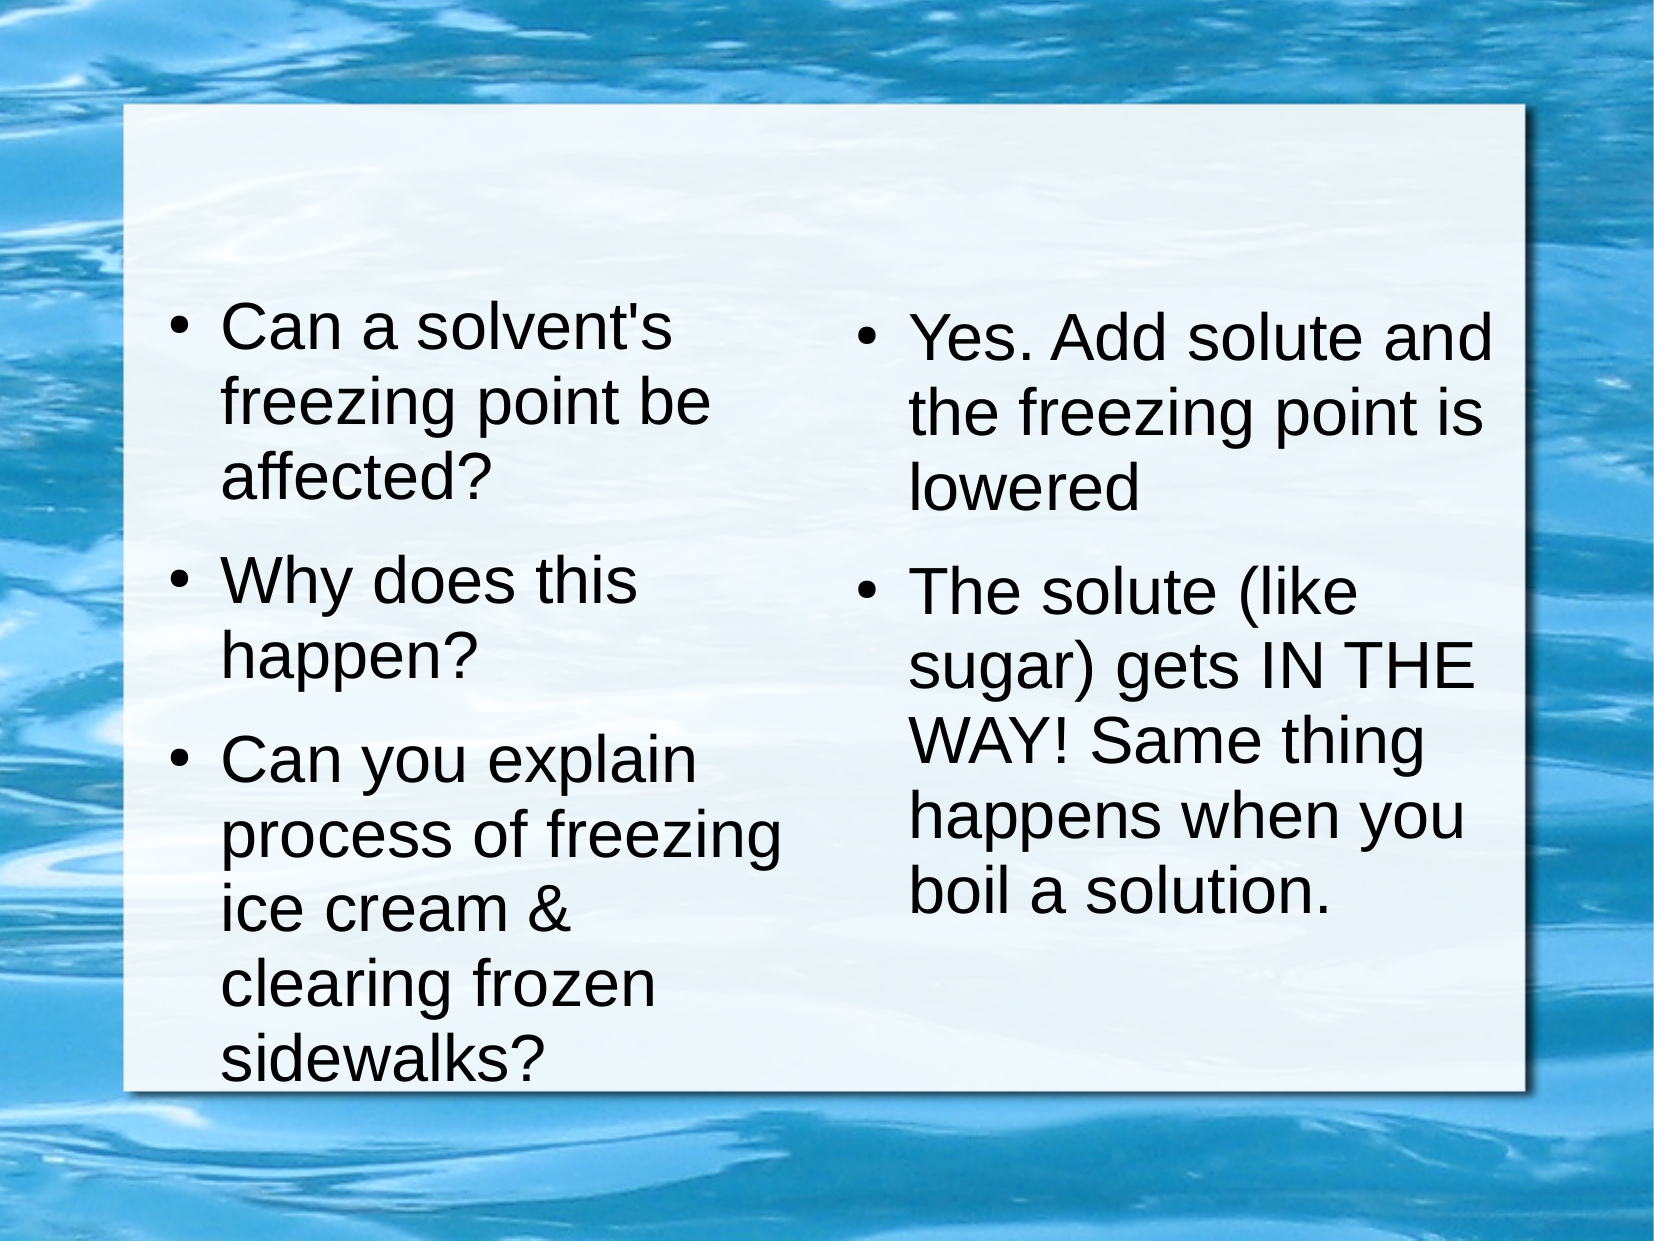

#
Can a solvent's freezing point be affected?
Why does this happen?
Can you explain process of freezing ice cream & clearing frozen sidewalks?
Yes. Add solute and the freezing point is lowered
The solute (like sugar) gets IN THE WAY! Same thing happens when you boil a solution.